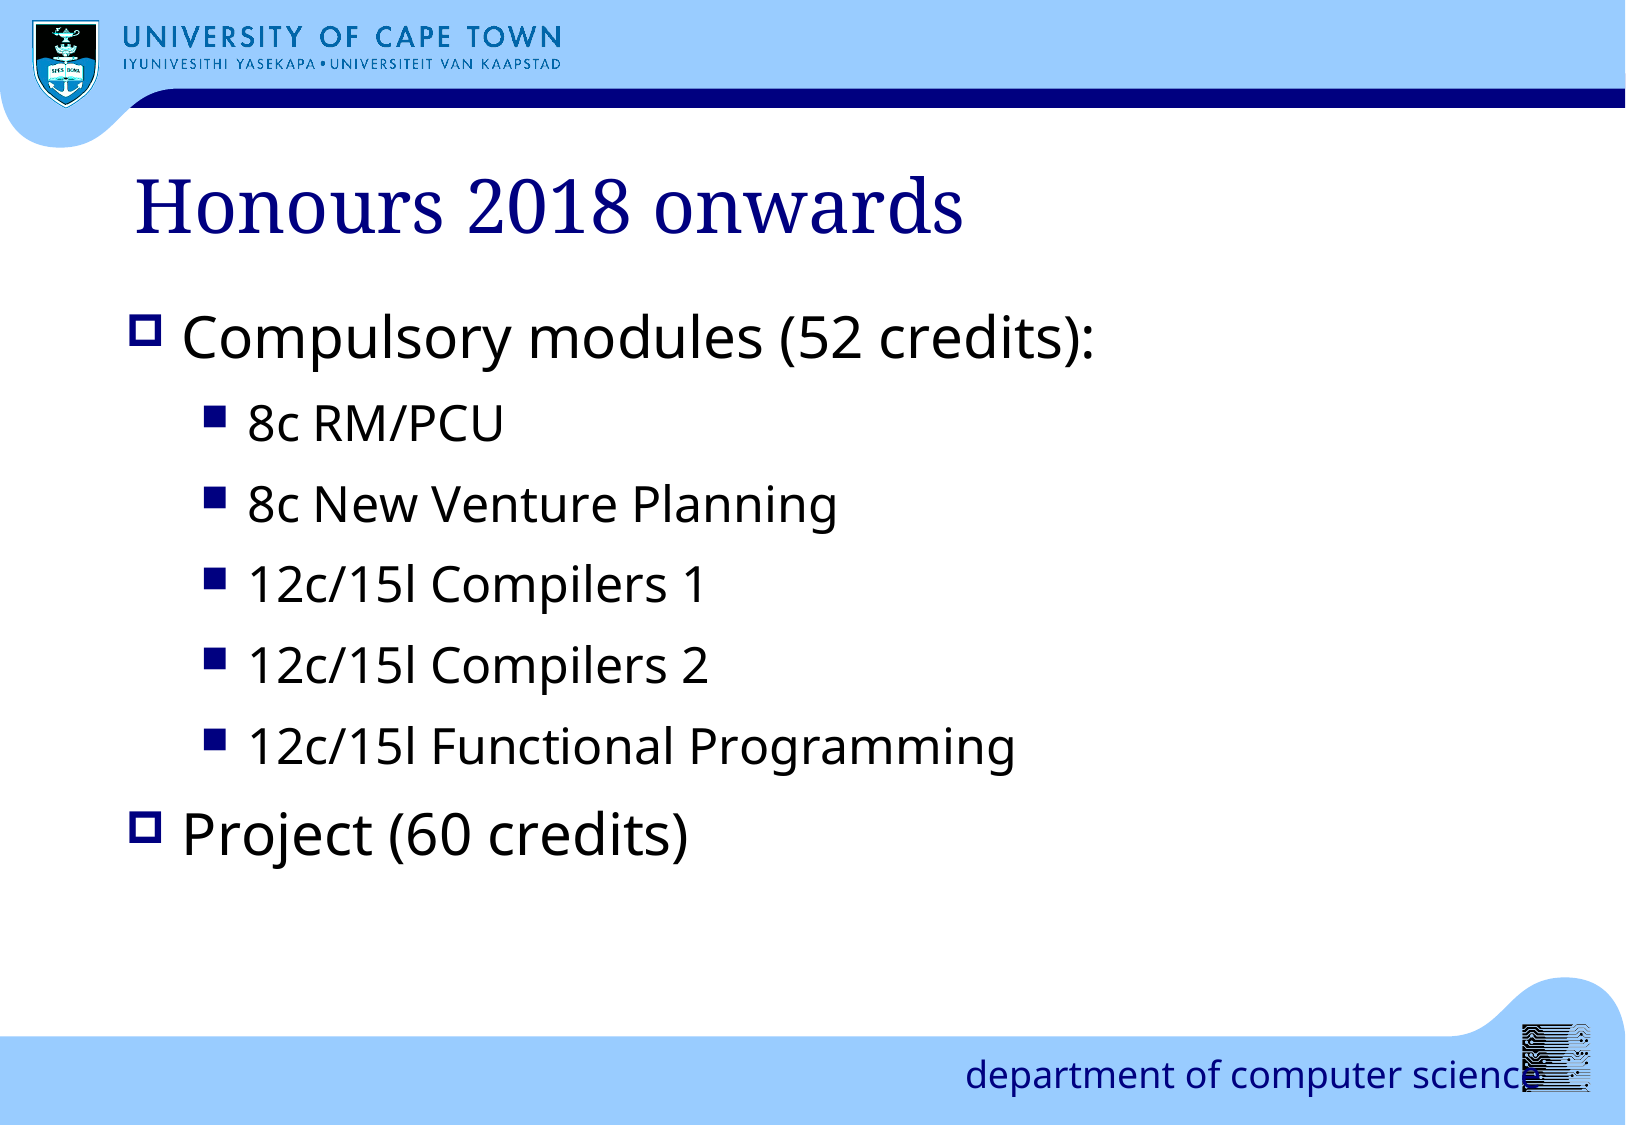

# Honours 2018 onwards
Compulsory modules (52 credits):
8c RM/PCU
8c New Venture Planning
12c/15l Compilers 1
12c/15l Compilers 2
12c/15l Functional Programming
Project (60 credits)